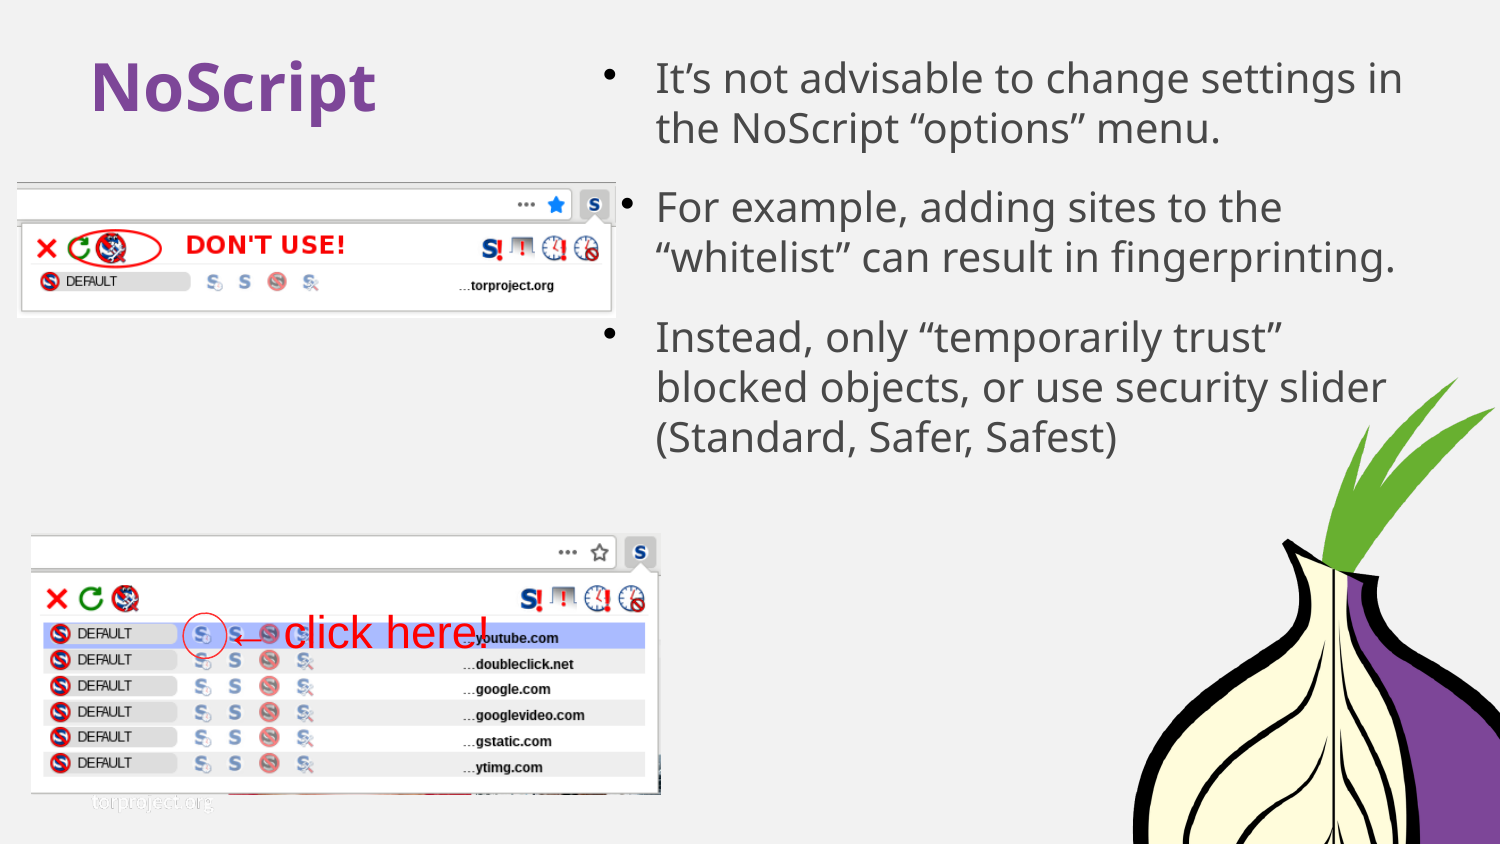

NoScript
It’s not advisable to change settings in the NoScript “options” menu.
For example, adding sites to the “whitelist” can result in fingerprinting.
Instead, only “temporarily trust” blocked objects, or use security slider (Standard, Safer, Safest)
← click here!